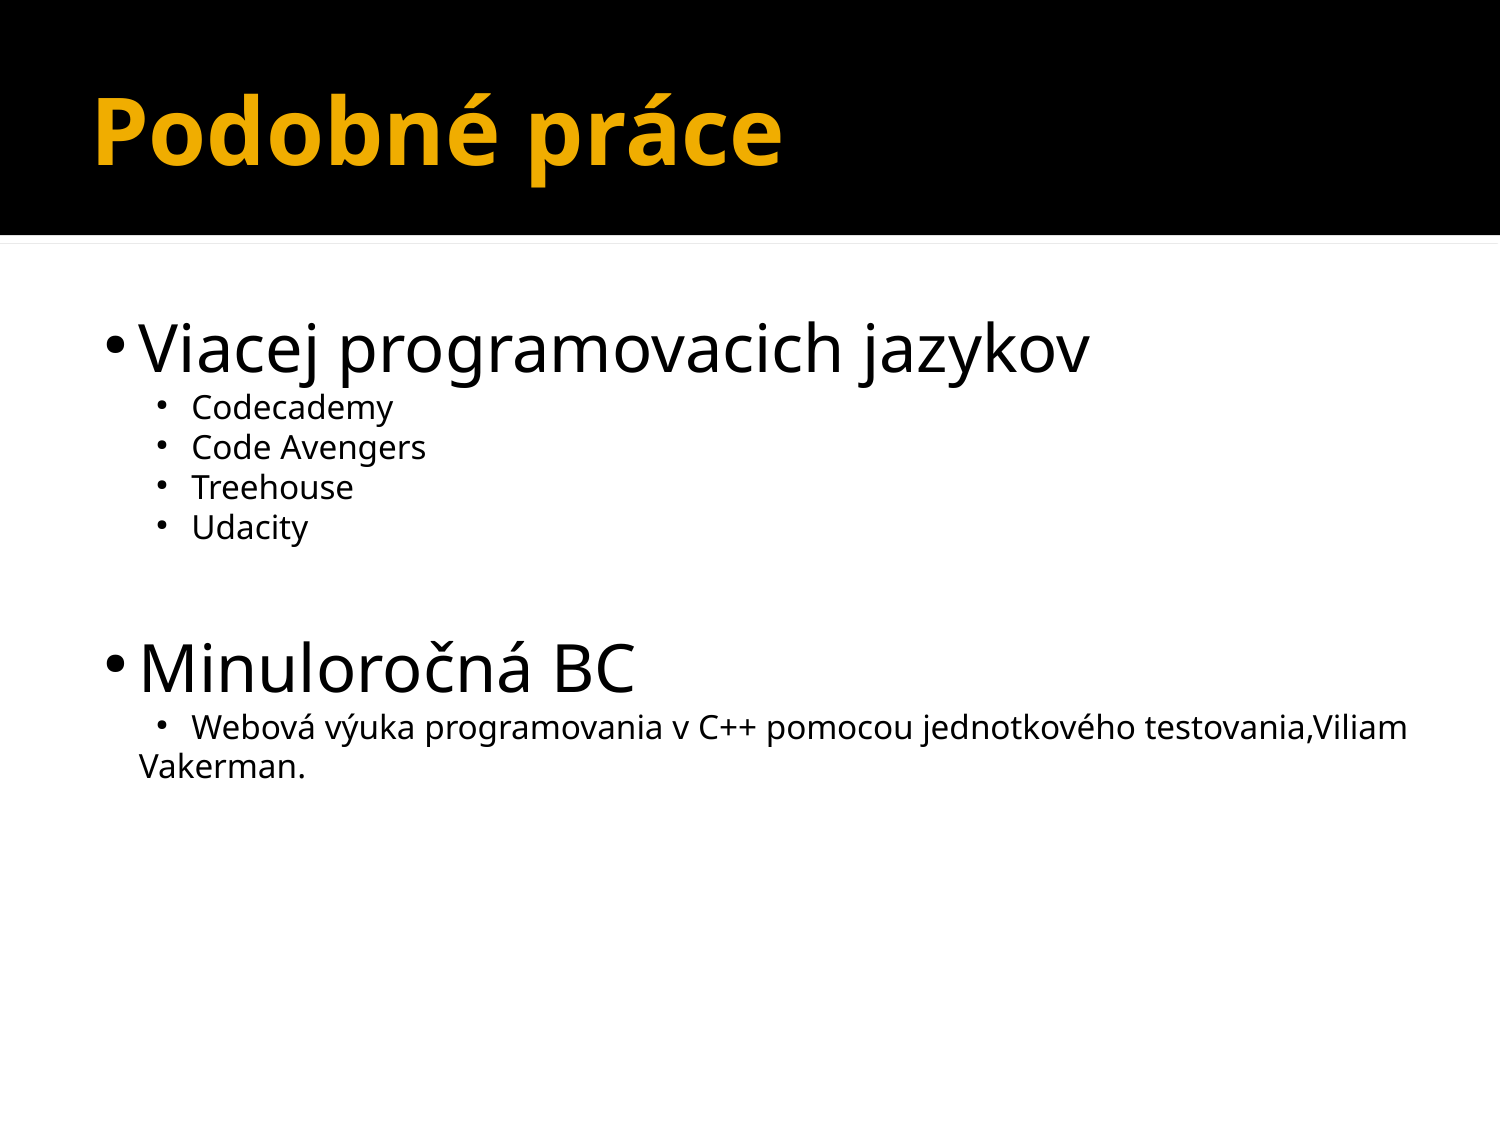

# Podobné práce
Viacej programovacich jazykov
Codecademy
Code Avengers
Treehouse
Udacity
Minuloročná BC
Webová výuka programovania v C++ pomocou jednotkového testovania,Viliam Vakerman.